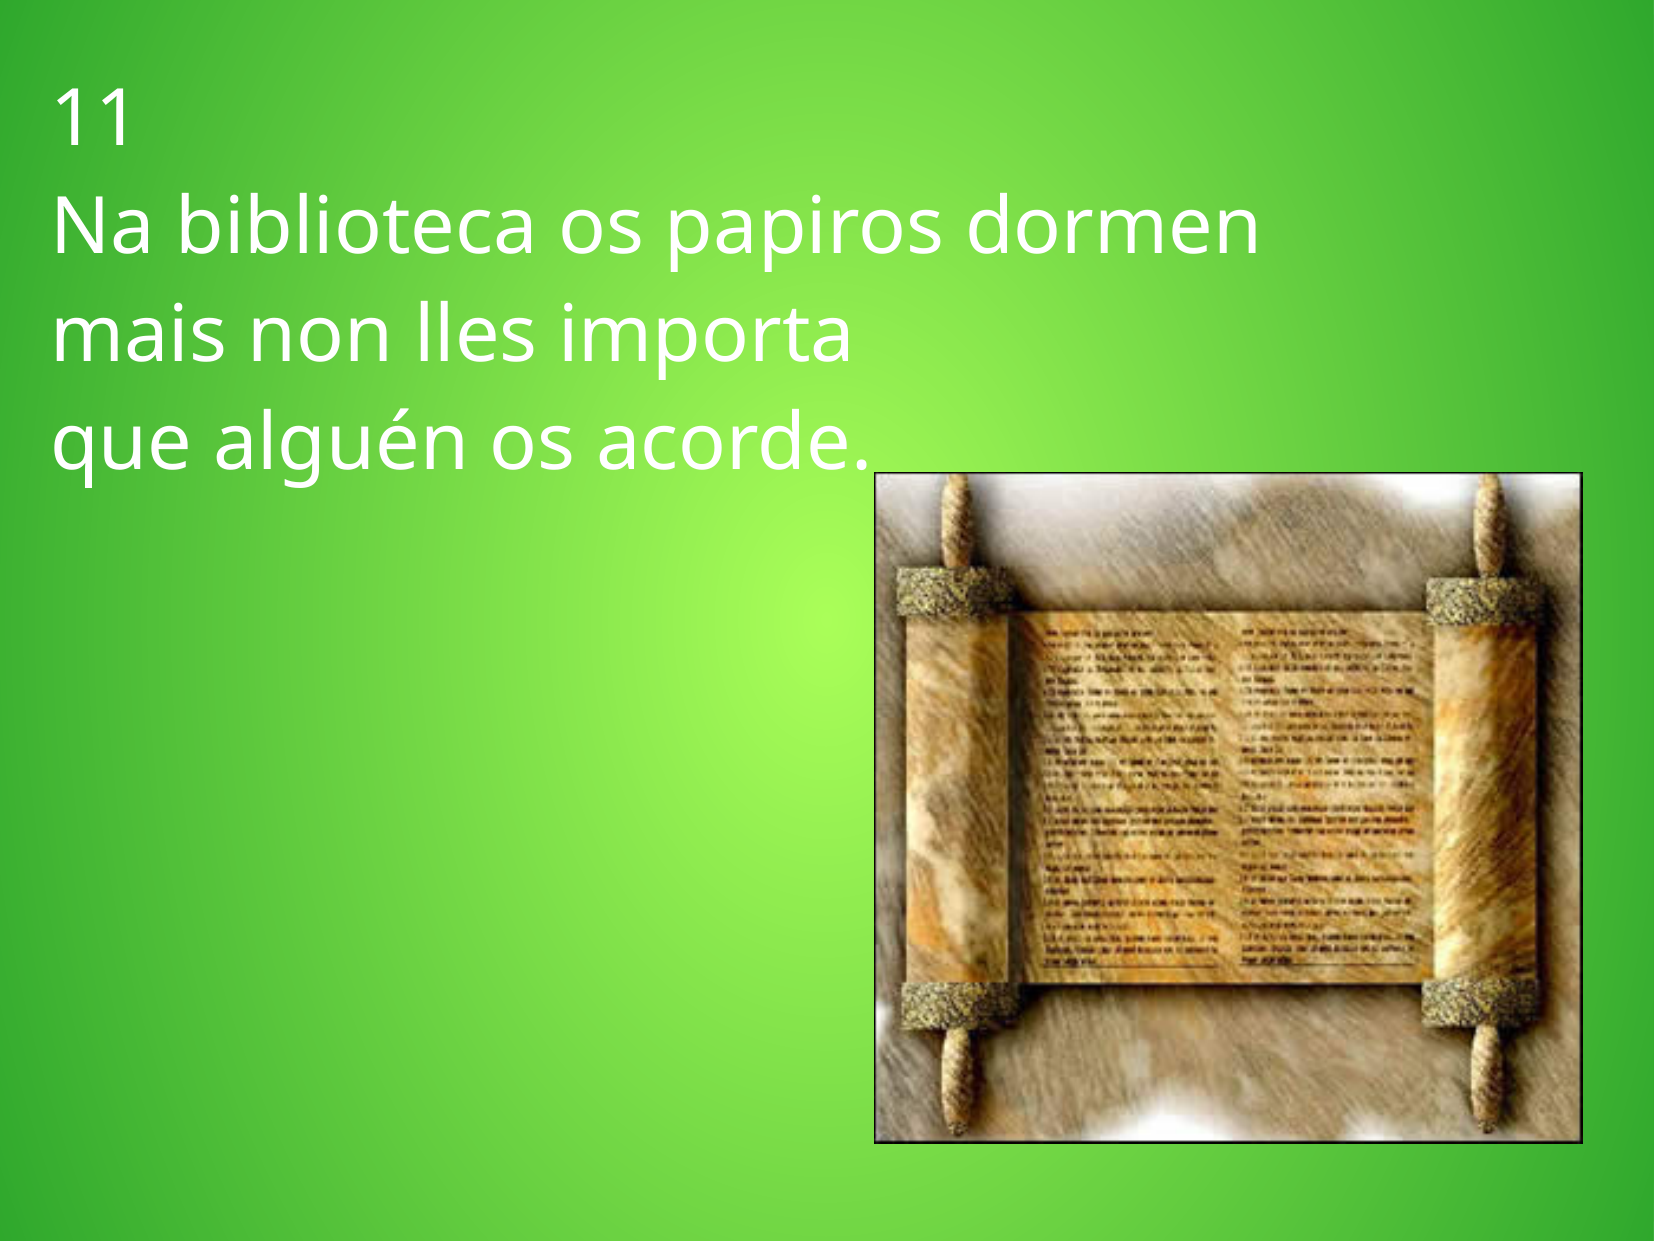

11
Na biblioteca os papiros dormen
mais non lles importa
que alguén os acorde.